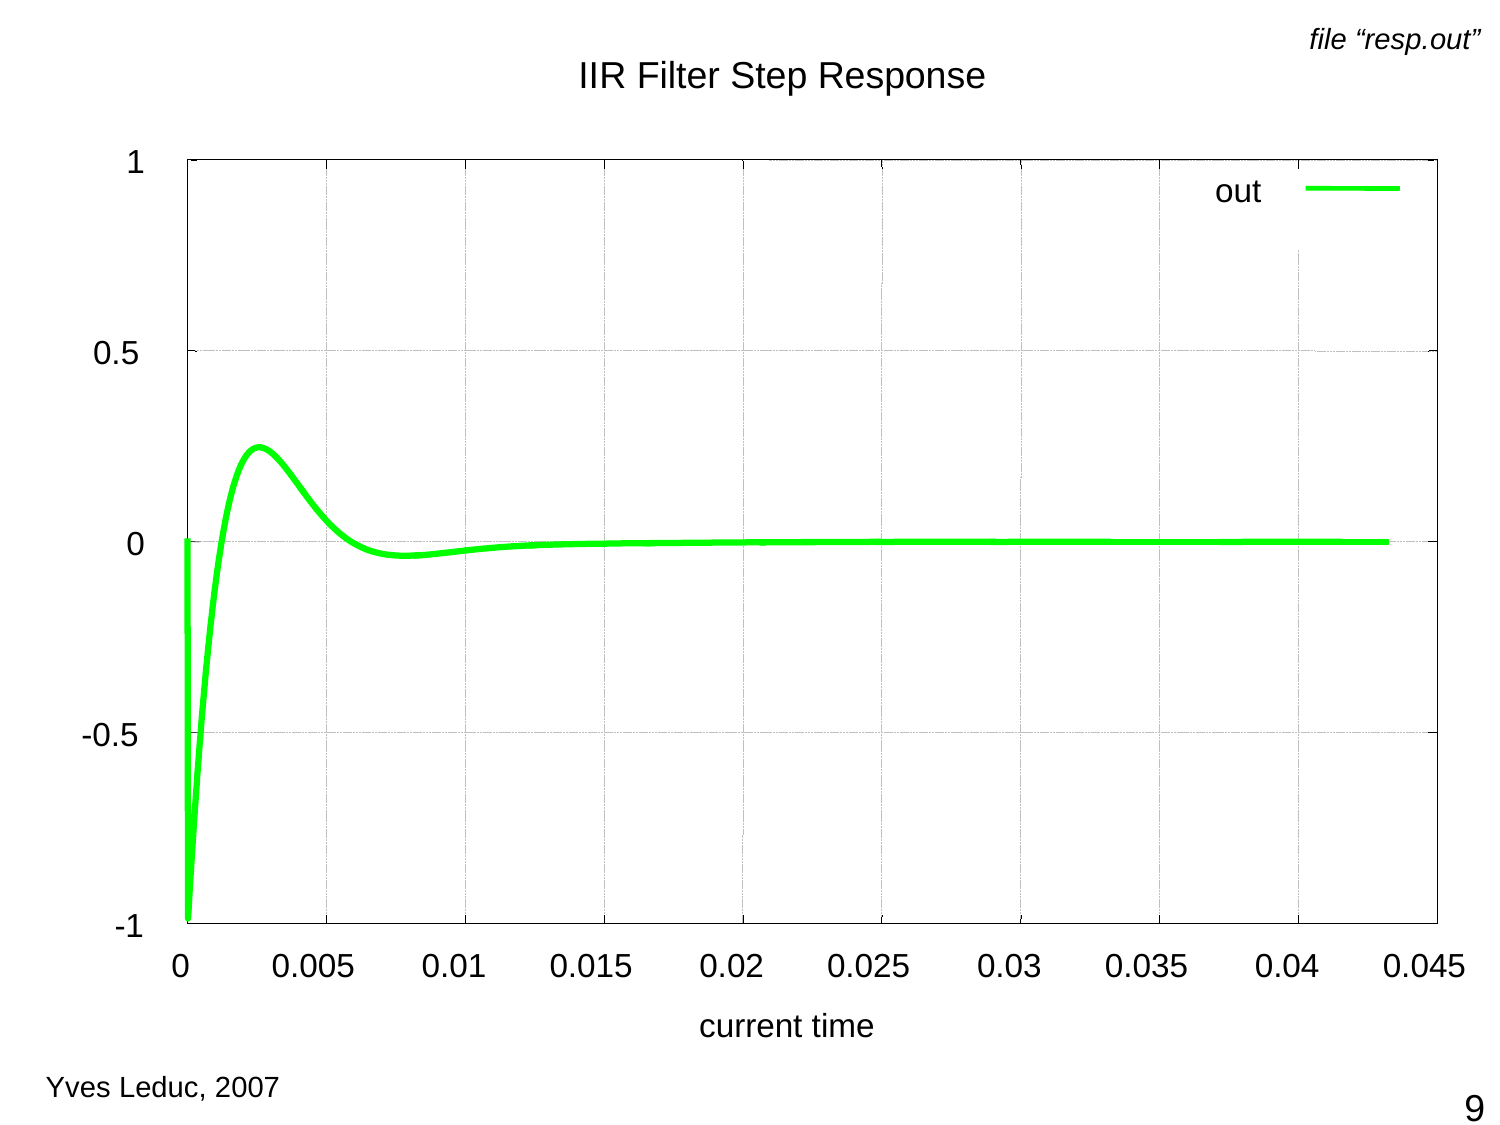

file “resp.out”
IIR Filter Step Response
 1
out
 0.5
 0
-0.5
-1
 0
 0.005
 0.01
 0.015
 0.02
 0.025
 0.03
 0.035
 0.04
 0.045
current time
9